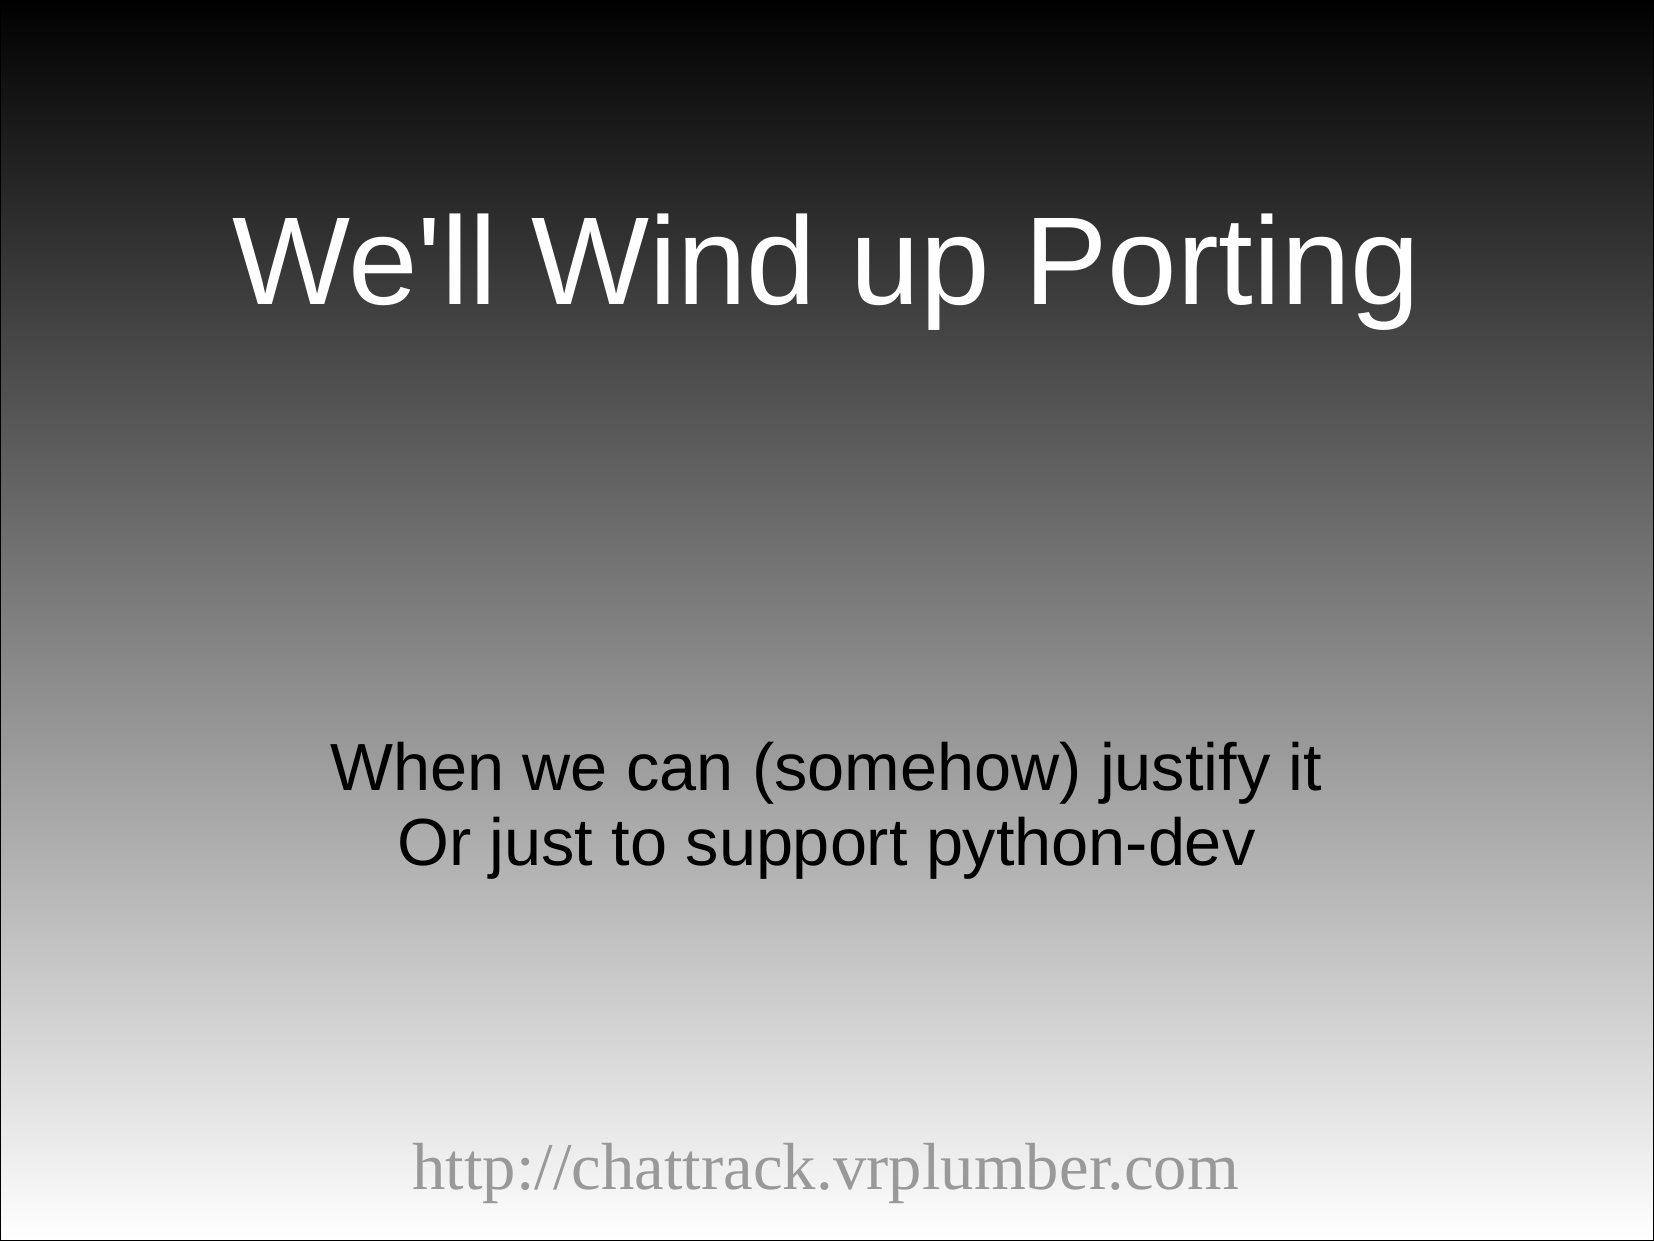

# We'll Wind up Porting
When we can (somehow) justify it
Or just to support python-dev
http://chattrack.vrplumber.com
36